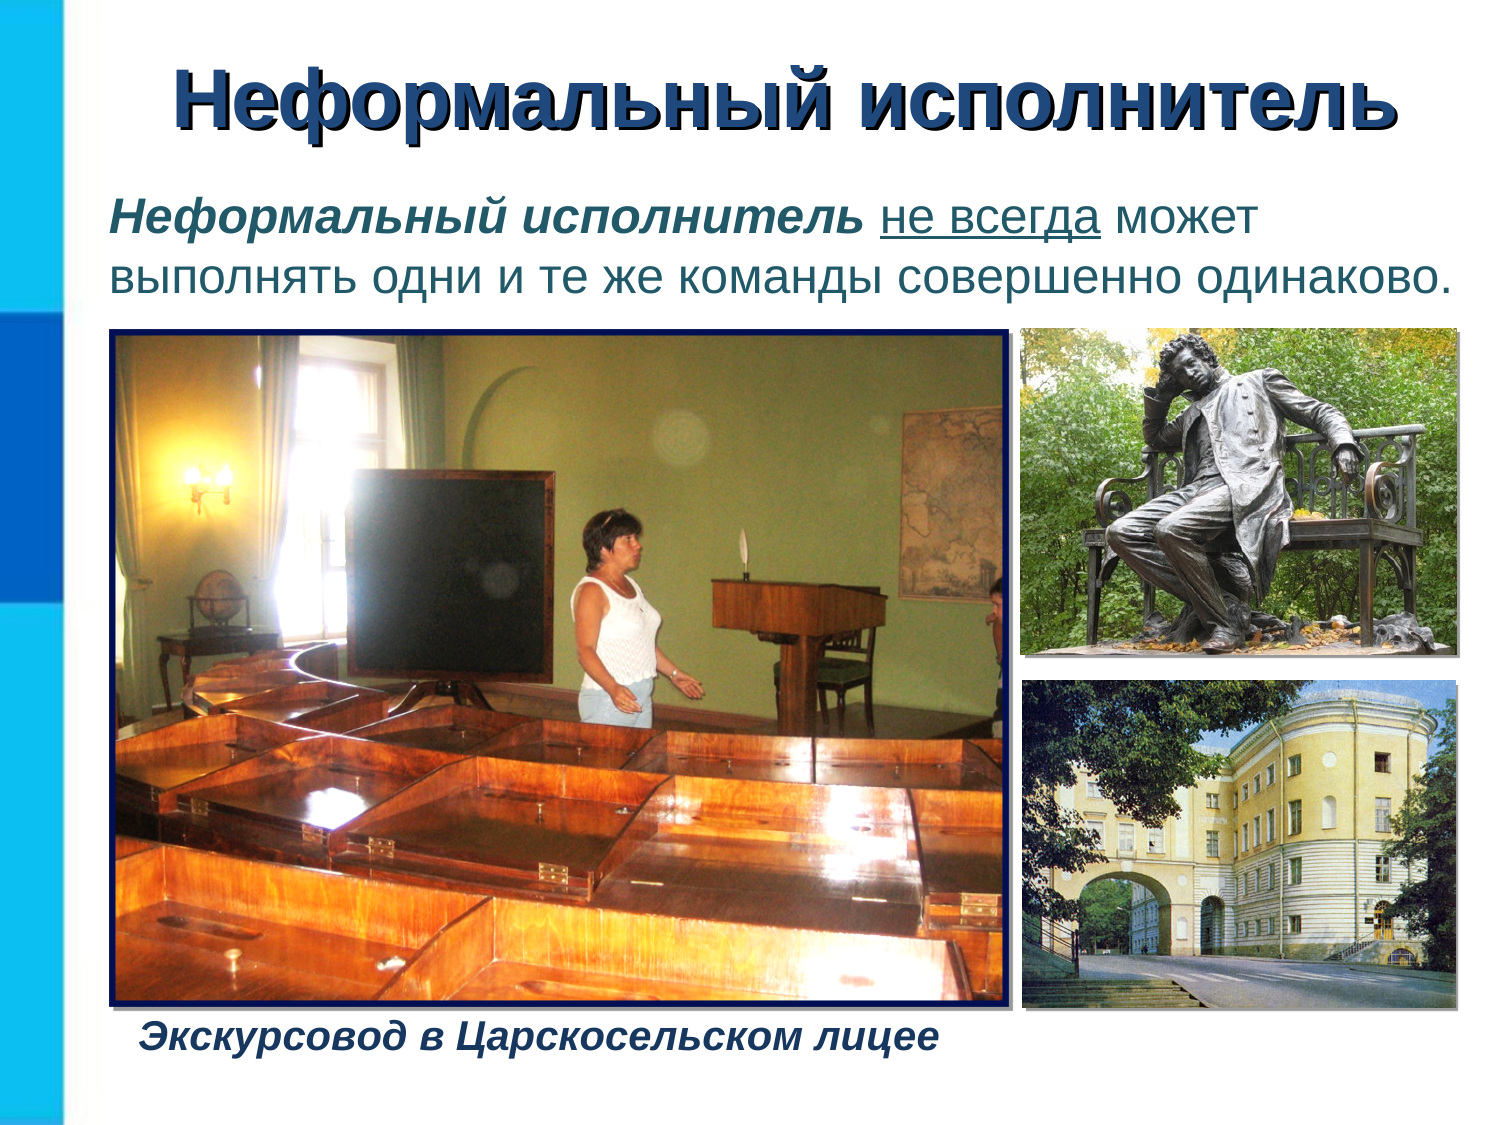

# Неформальный исполнитель
Неформальный исполнитель не всегда может выполнять одни и те же команды совершенно одинаково.
Экскурсовод в Царскосельском лицее